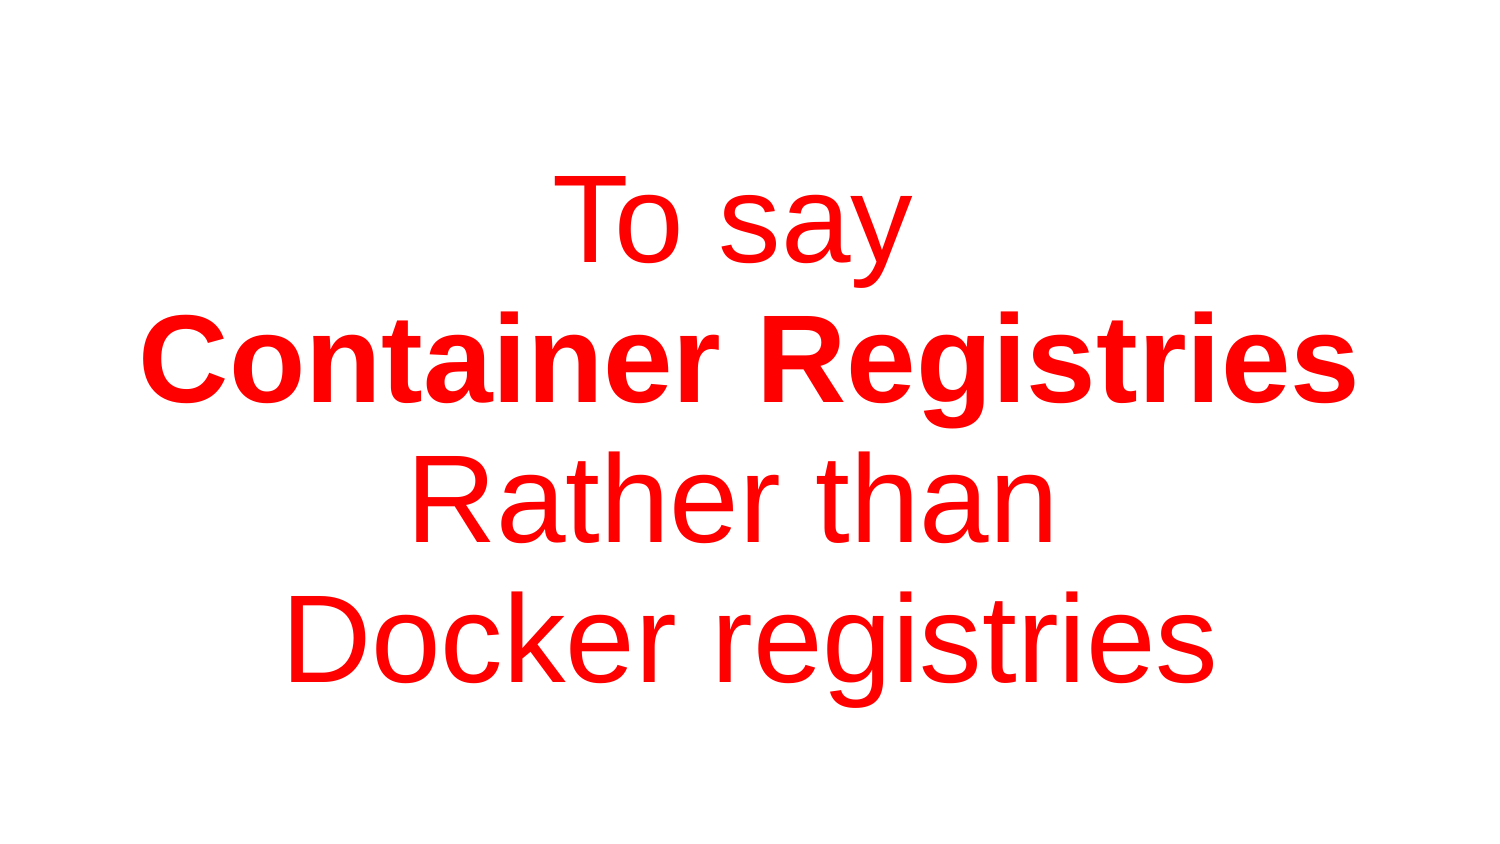

# To say Container Registries Rather than Docker registries